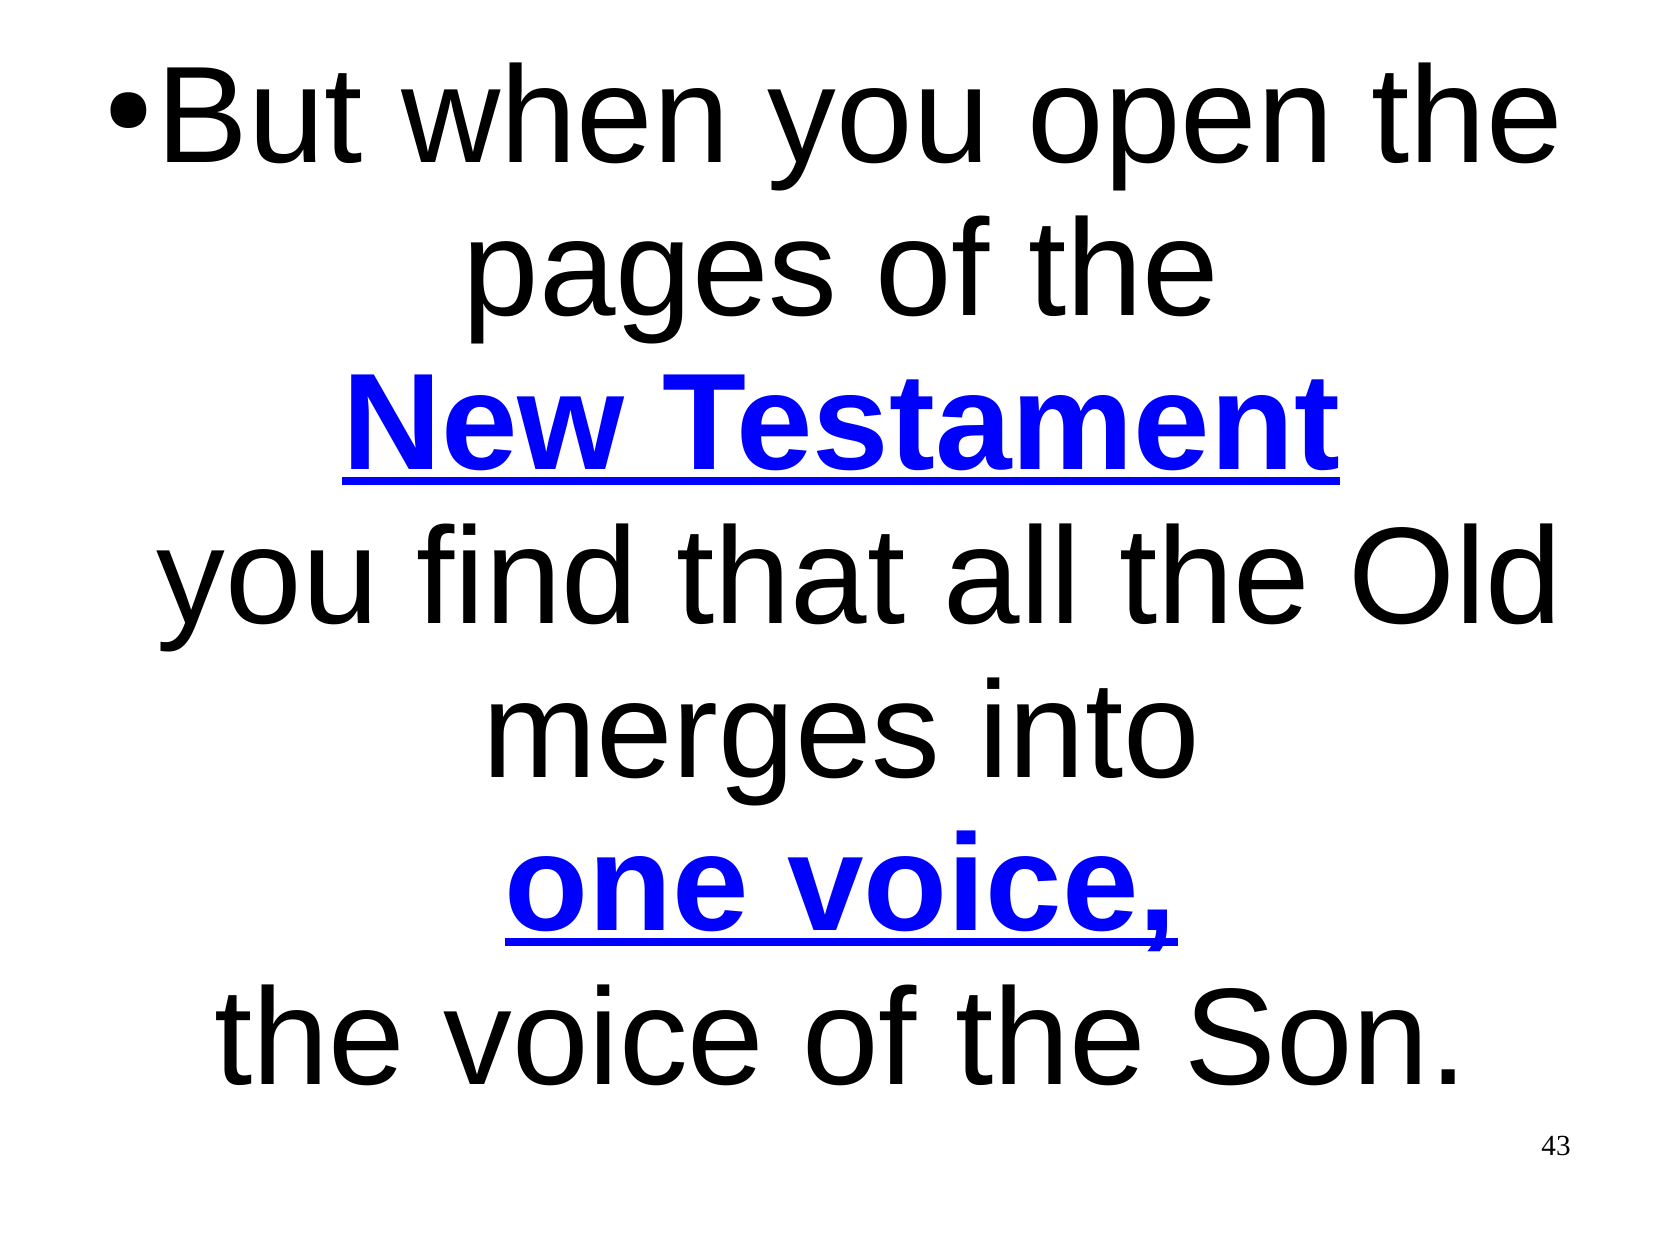

# But when you open the pages of the New Testament you find that all the Old merges into one voice, the voice of the Son.
43